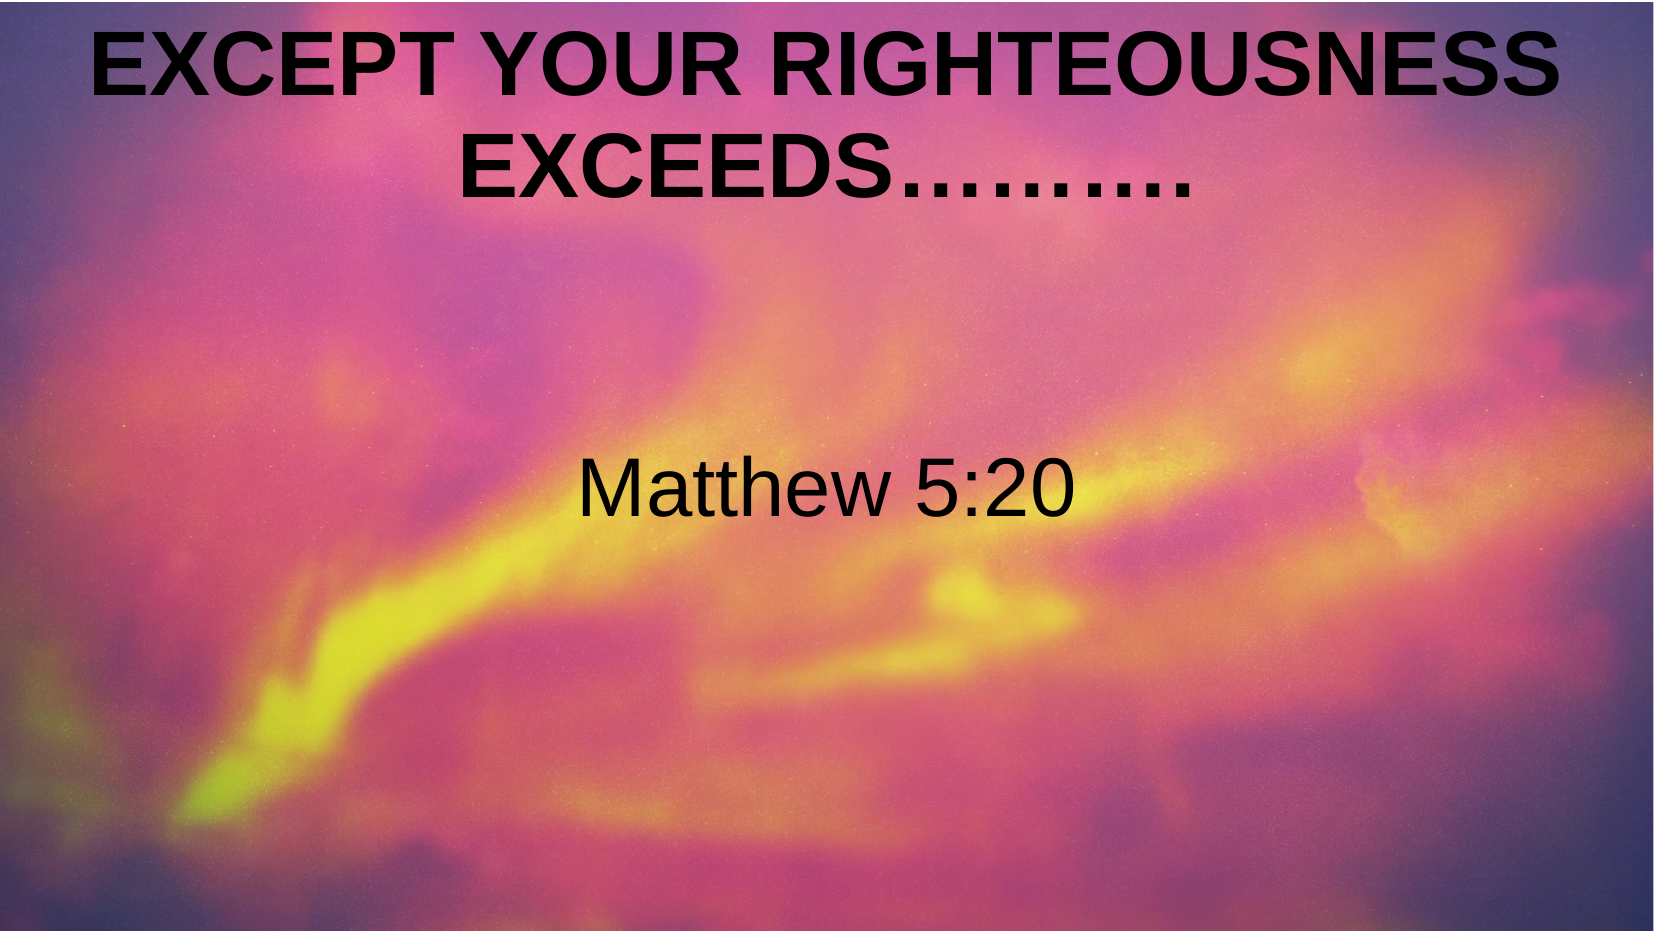

# EXCEPT YOUR RIGHTEOUSNESS EXCEEDS……….
Matthew 5:20